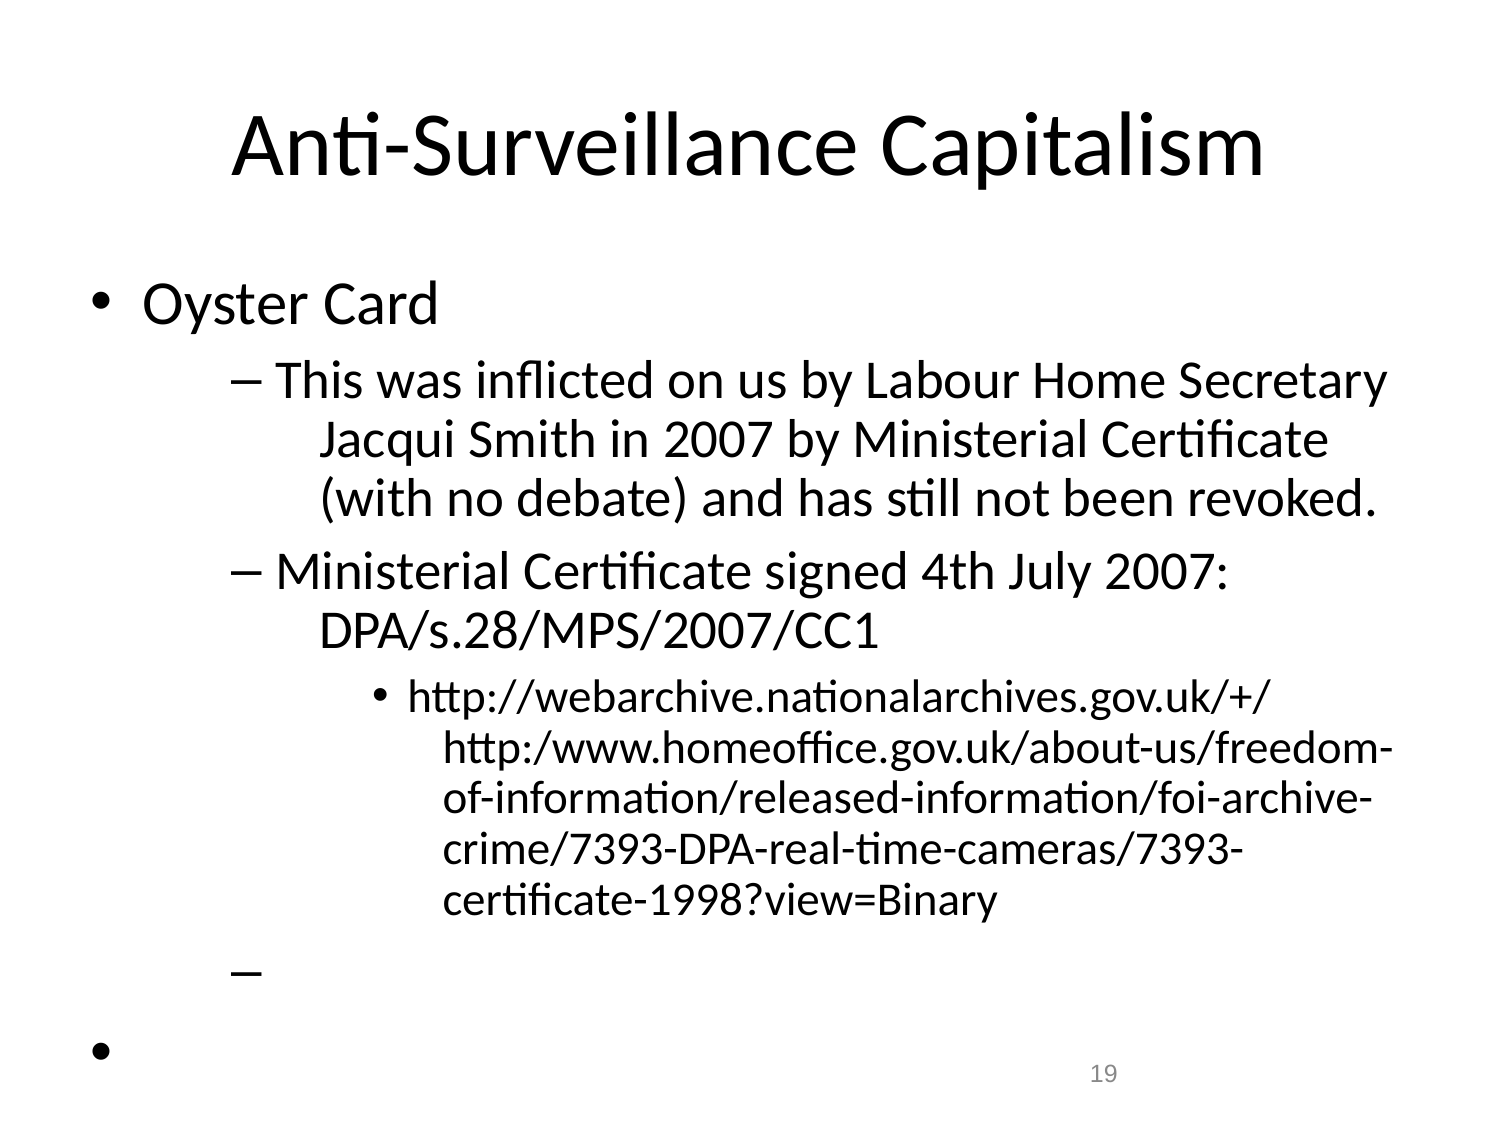

# Anti-Surveillance Capitalism
Oyster Card
This was inflicted on us by Labour Home Secretary Jacqui Smith in 2007 by Ministerial Certificate (with no debate) and has still not been revoked.
Ministerial Certificate signed 4th July 2007: DPA/s.28/MPS/2007/CC1
http://webarchive.nationalarchives.gov.uk/+/http:/www.homeoffice.gov.uk/about-us/freedom-of-information/released-information/foi-archive-crime/7393-DPA-real-time-cameras/7393-certificate-1998?view=Binary
19